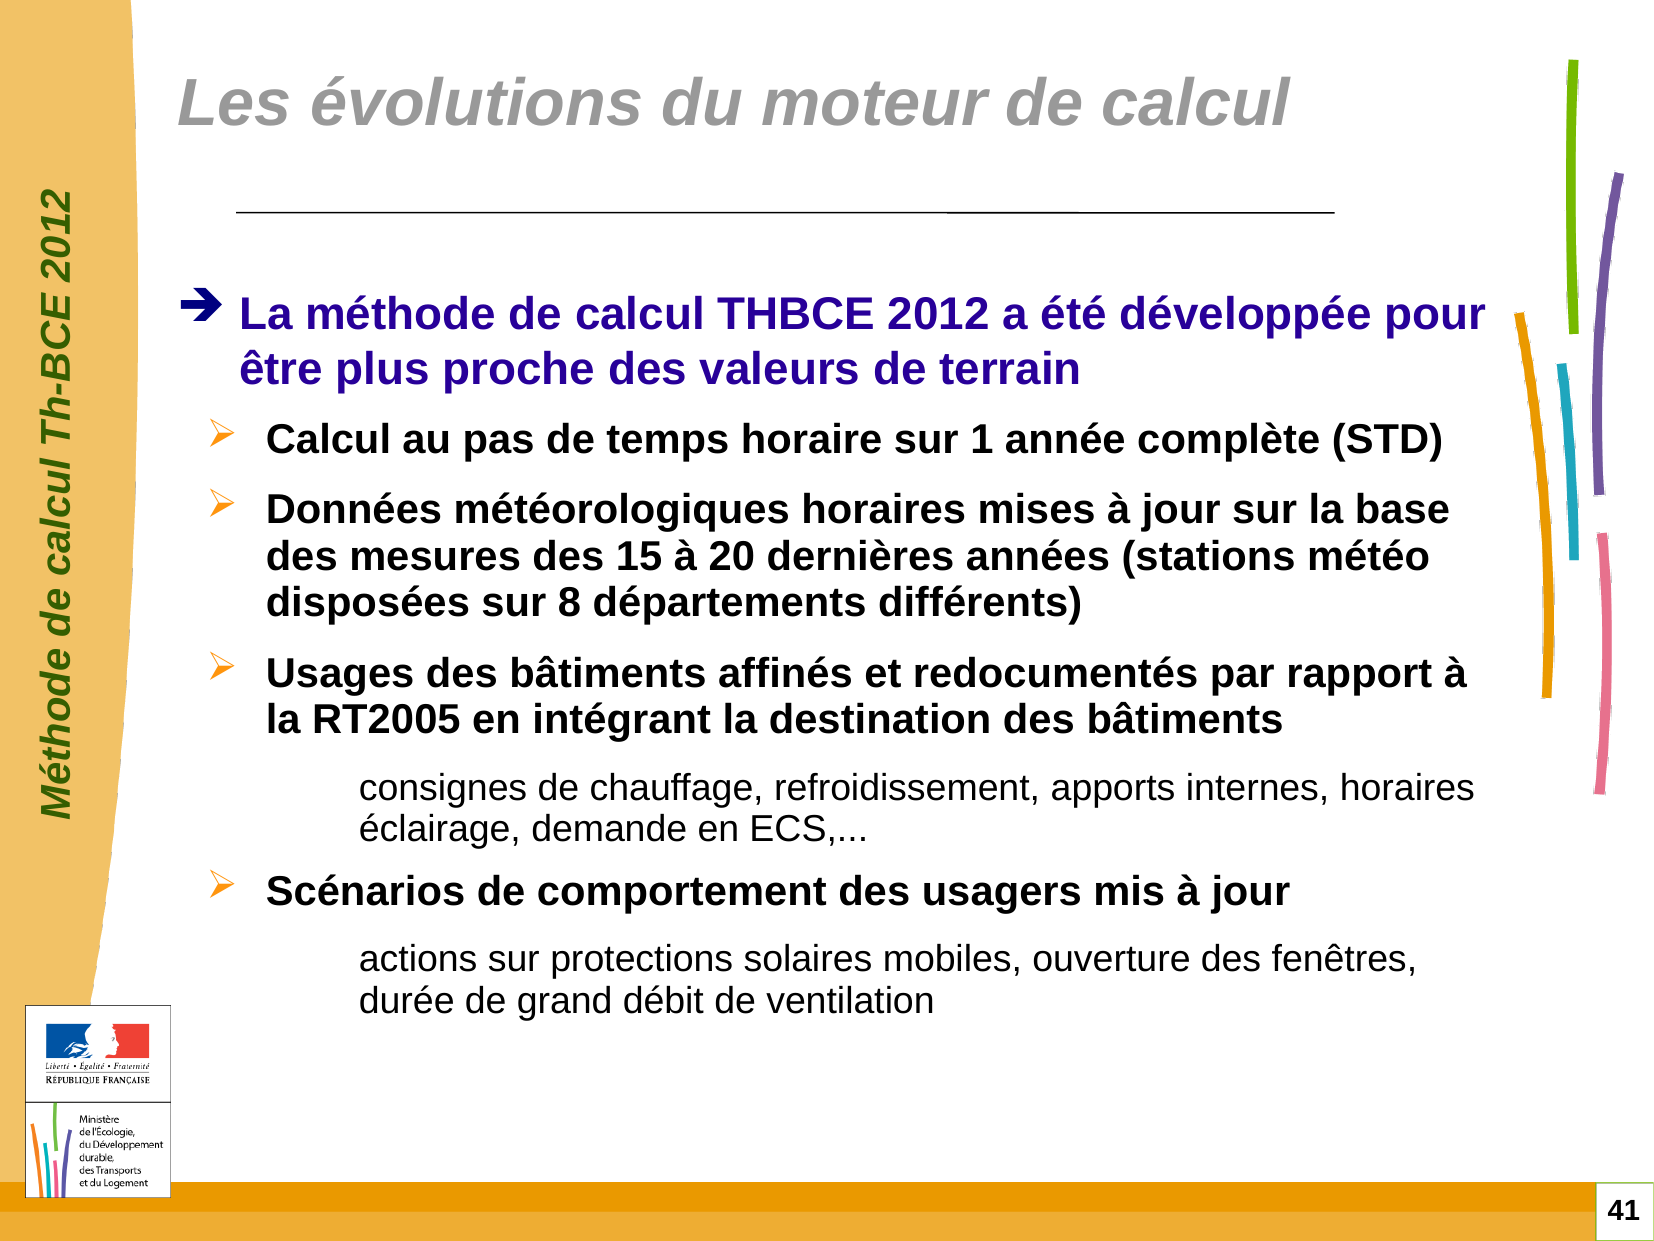

Les évolutions du moteur de calcul
# La méthode de calcul THBCE 2012 a été développée pour être plus proche des valeurs de terrain
Calcul au pas de temps horaire sur 1 année complète (STD)
Données météorologiques horaires mises à jour sur la base des mesures des 15 à 20 dernières années (stations météo disposées sur 8 départements différents)
Usages des bâtiments affinés et redocumentés par rapport à la RT2005 en intégrant la destination des bâtiments
consignes de chauffage, refroidissement, apports internes, horaires éclairage, demande en ECS,...
Scénarios de comportement des usagers mis à jour
actions sur protections solaires mobiles, ouverture des fenêtres, durée de grand débit de ventilation
Méthode de calcul Th-BCE 2012
41